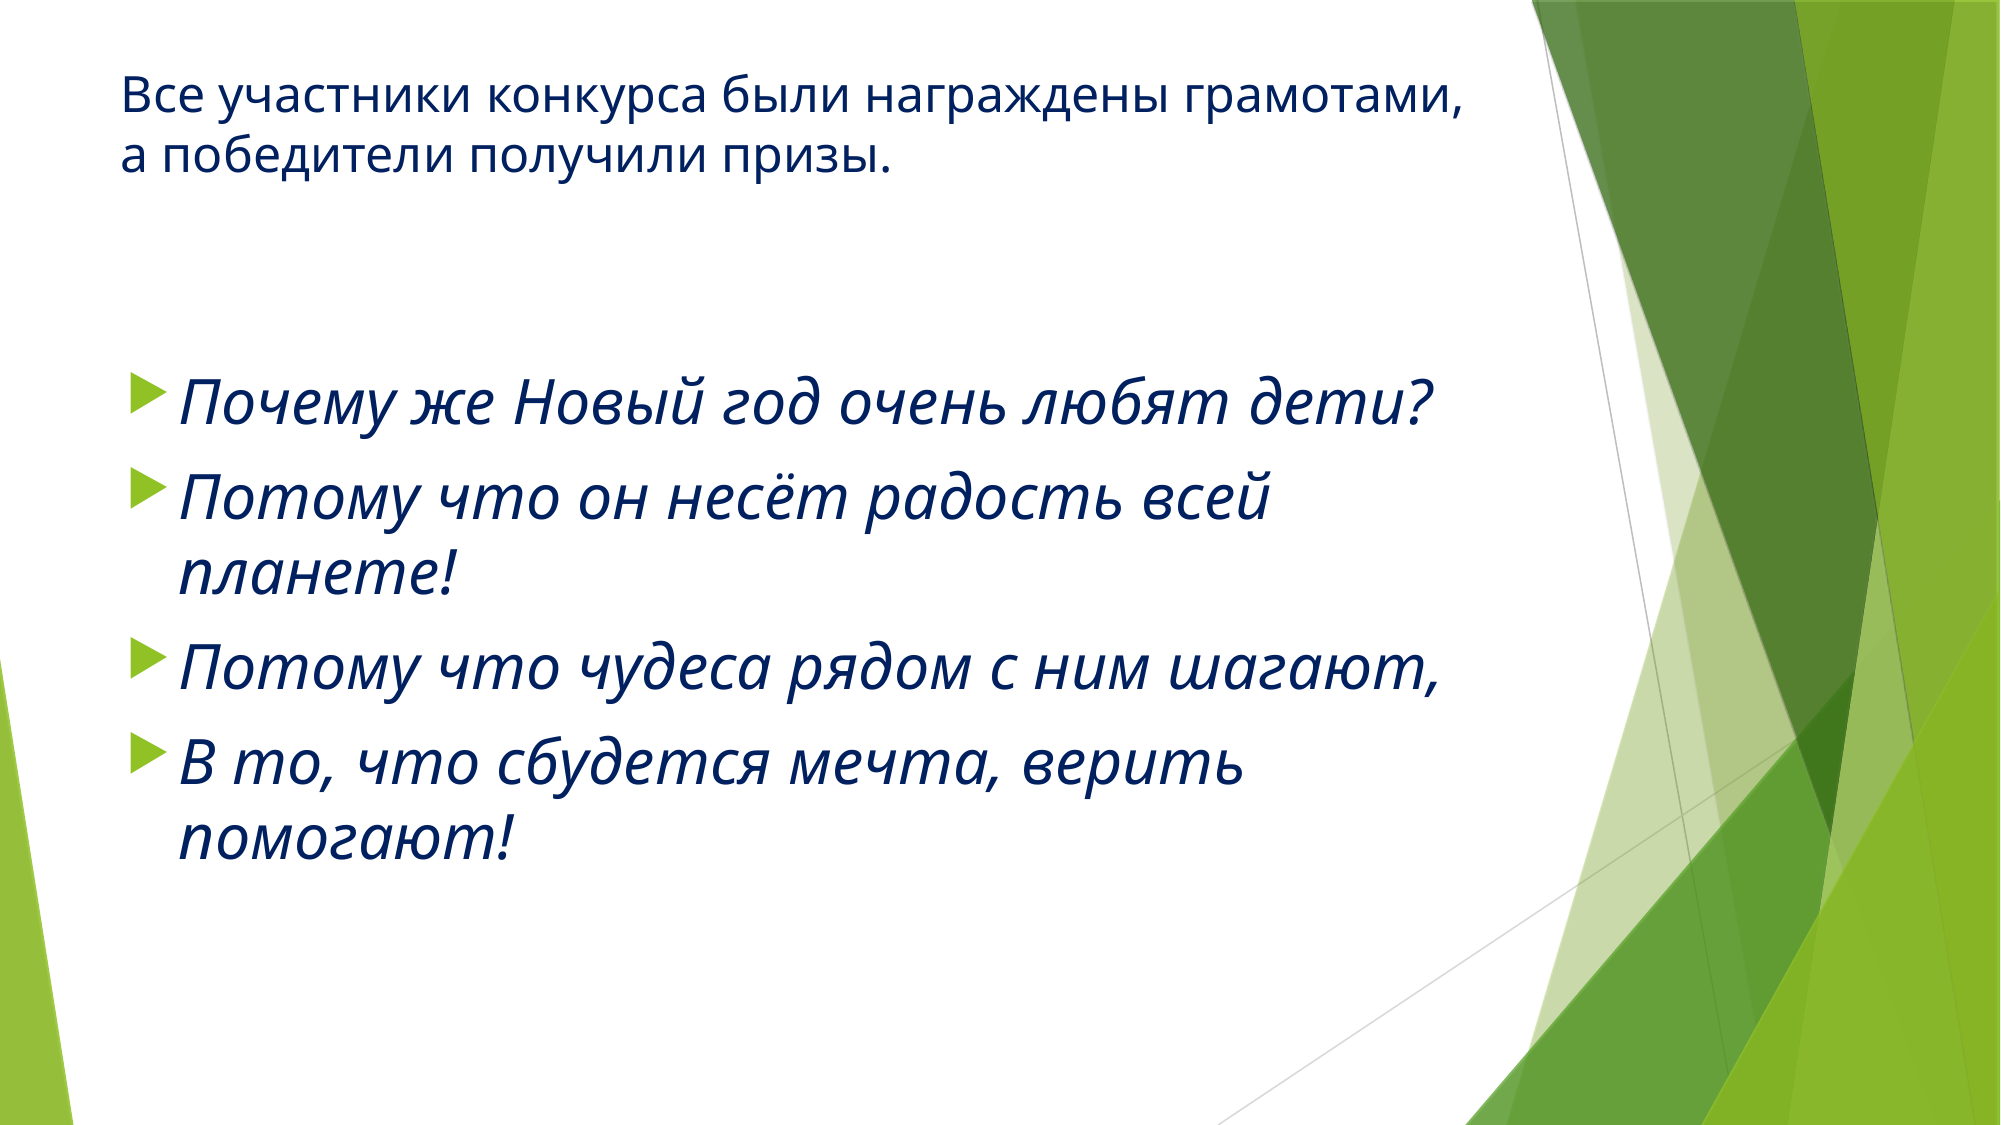

# Все участники конкурса были награждены грамотами, а победители получили призы.
Почему же Новый год очень любят дети?
Потому что он несёт радость всей планете!
Потому что чудеса рядом с ним шагают,
В то, что сбудется мечта, верить помогают!